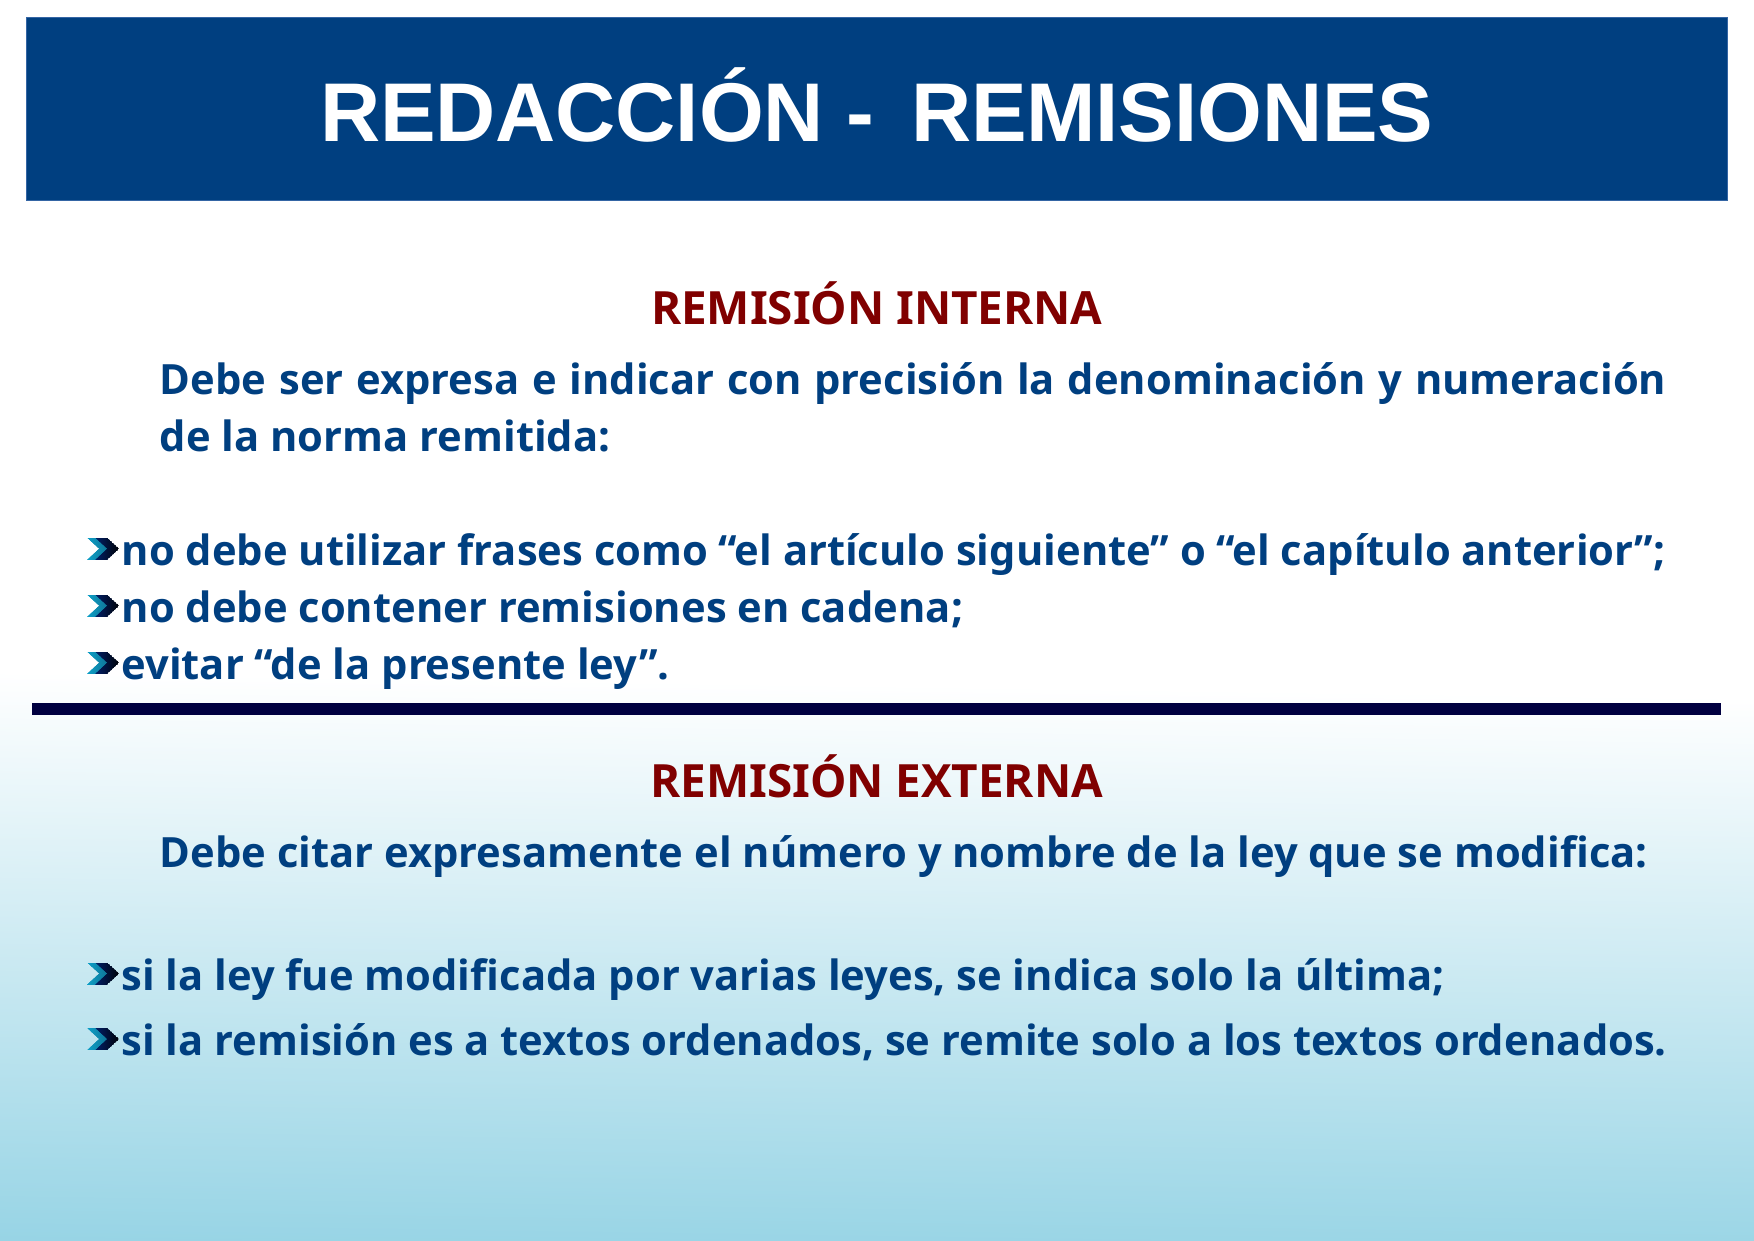

REDACCIÓN - 	REMISIONES
REMISIÓN INTERNA
Debe ser expresa e indicar con precisión la denominación y numeración de la norma remitida:
no debe utilizar frases como “el artículo siguiente” o “el capítulo anterior”;
no debe contener remisiones en cadena;
evitar “de la presente ley”.
REMISIÓN EXTERNA
Debe citar expresamente el número y nombre de la ley que se modifica:
si la ley fue modificada por varias leyes, se indica solo la última;
si la remisión es a textos ordenados, se remite solo a los textos ordenados.